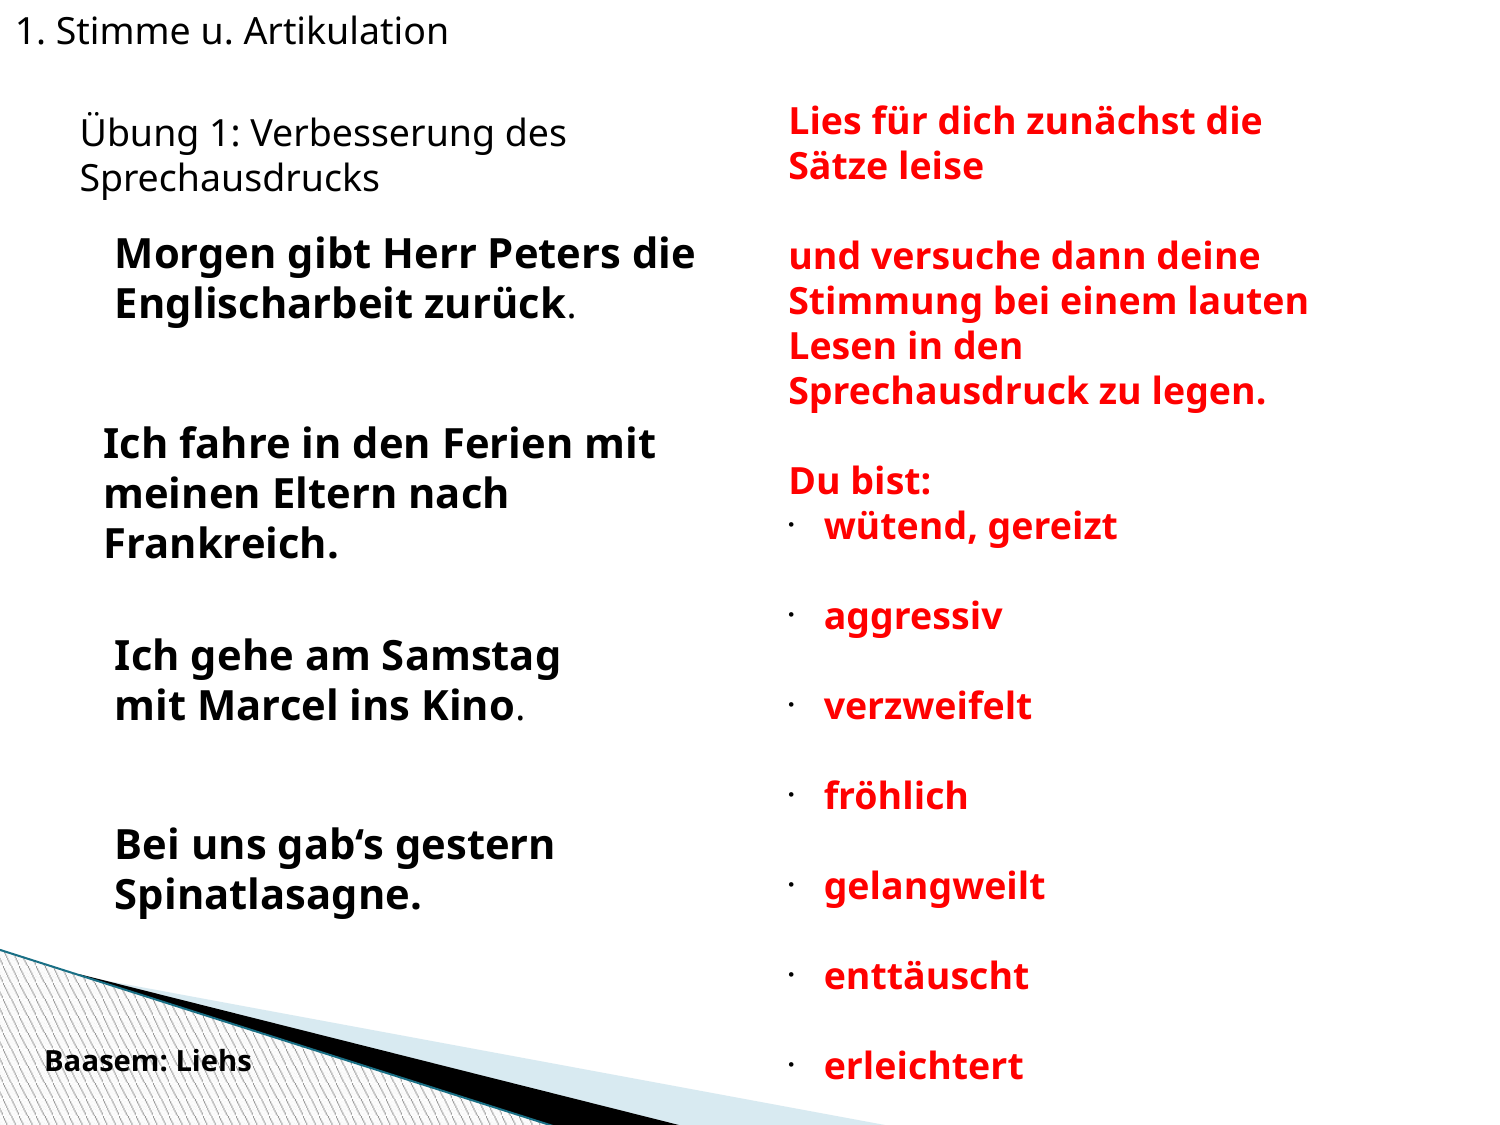

1. Stimme u. Artikulation
Lies für dich zunächst die Sätze leise
und versuche dann deine Stimmung bei einem lauten Lesen in den Sprechausdruck zu legen.
Du bist:
wütend, gereizt
aggressiv
verzweifelt
fröhlich
gelangweilt
enttäuscht
erleichtert
Übung 1: Verbesserung des Sprechausdrucks
Morgen gibt Herr Peters die Englischarbeit zurück.
Ich fahre in den Ferien mit meinen Eltern nach Frankreich.
Ich gehe am Samstag mit Marcel ins Kino.
Bei uns gab‘s gestern Spinatlasagne.
Baasem: Liehs